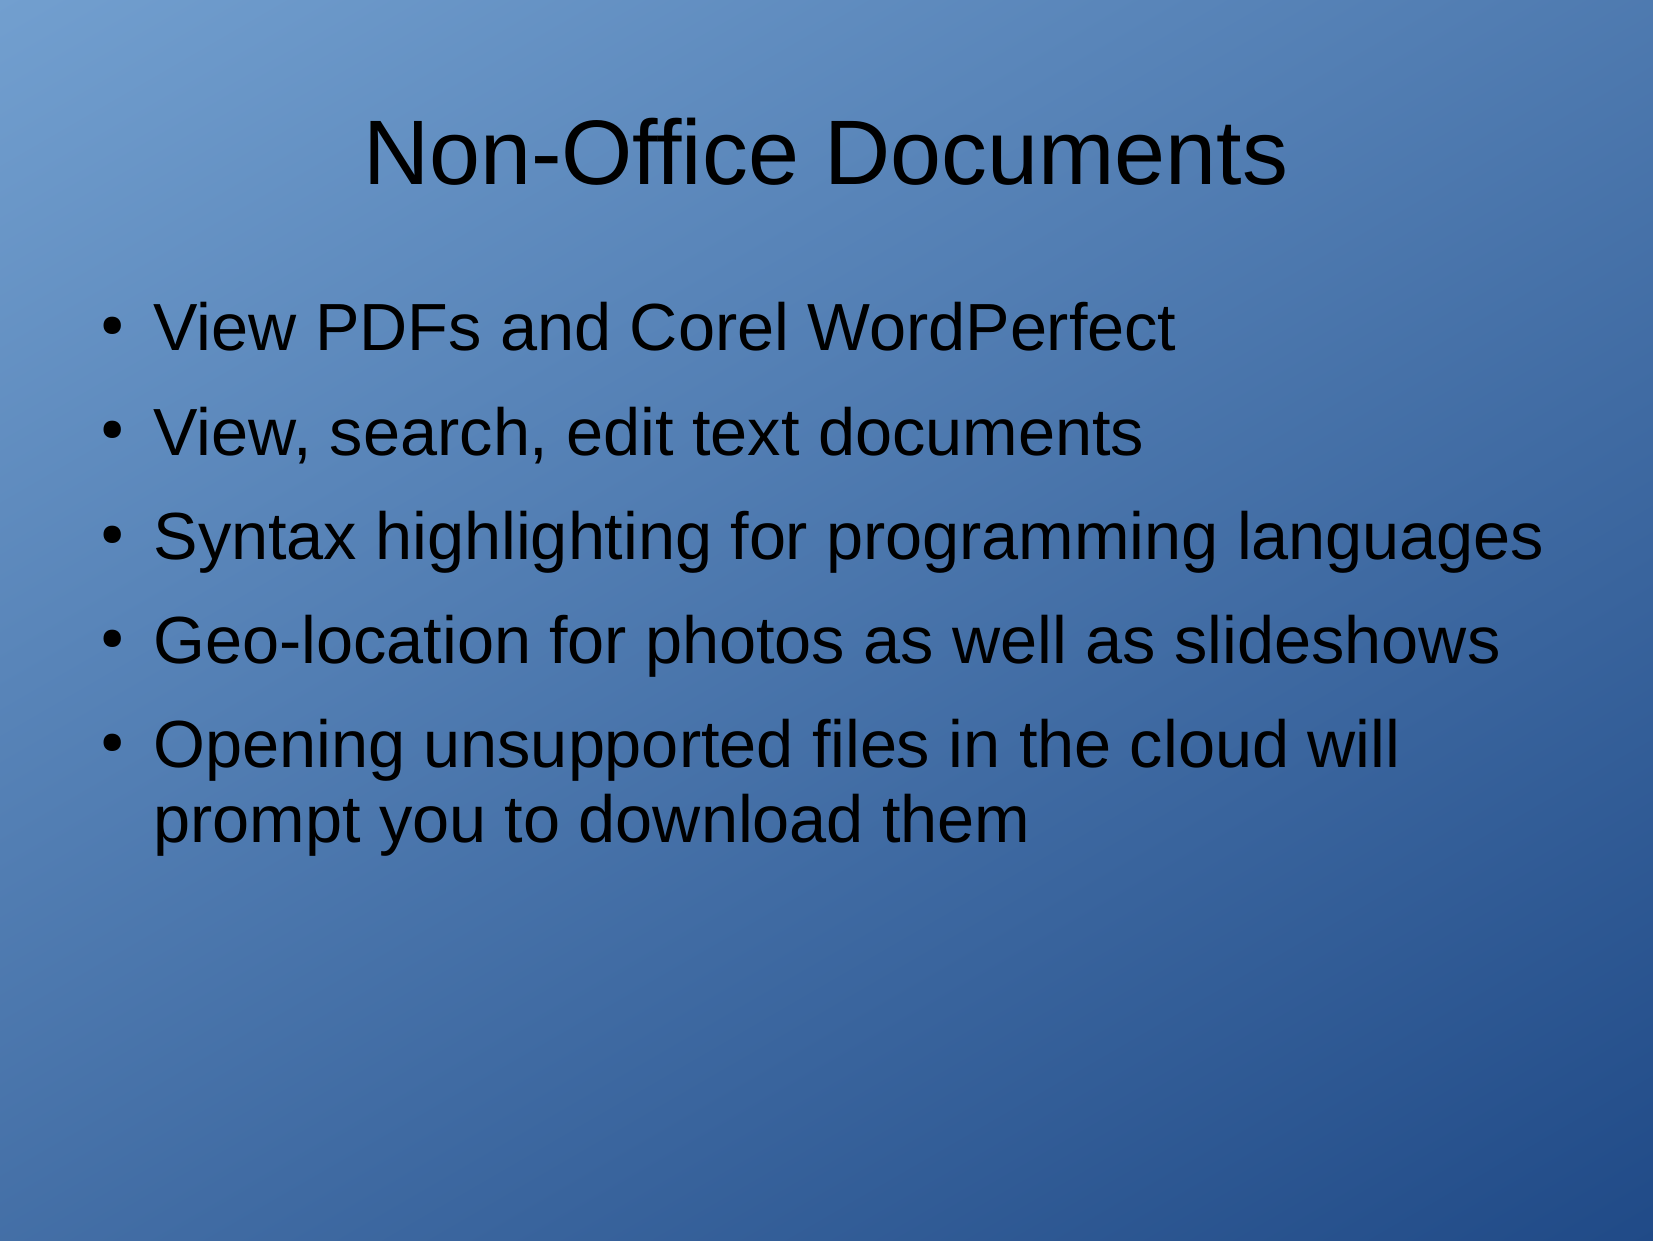

# Non-Office Documents
View PDFs and Corel WordPerfect
View, search, edit text documents
Syntax highlighting for programming languages
Geo-location for photos as well as slideshows
Opening unsupported files in the cloud will prompt you to download them